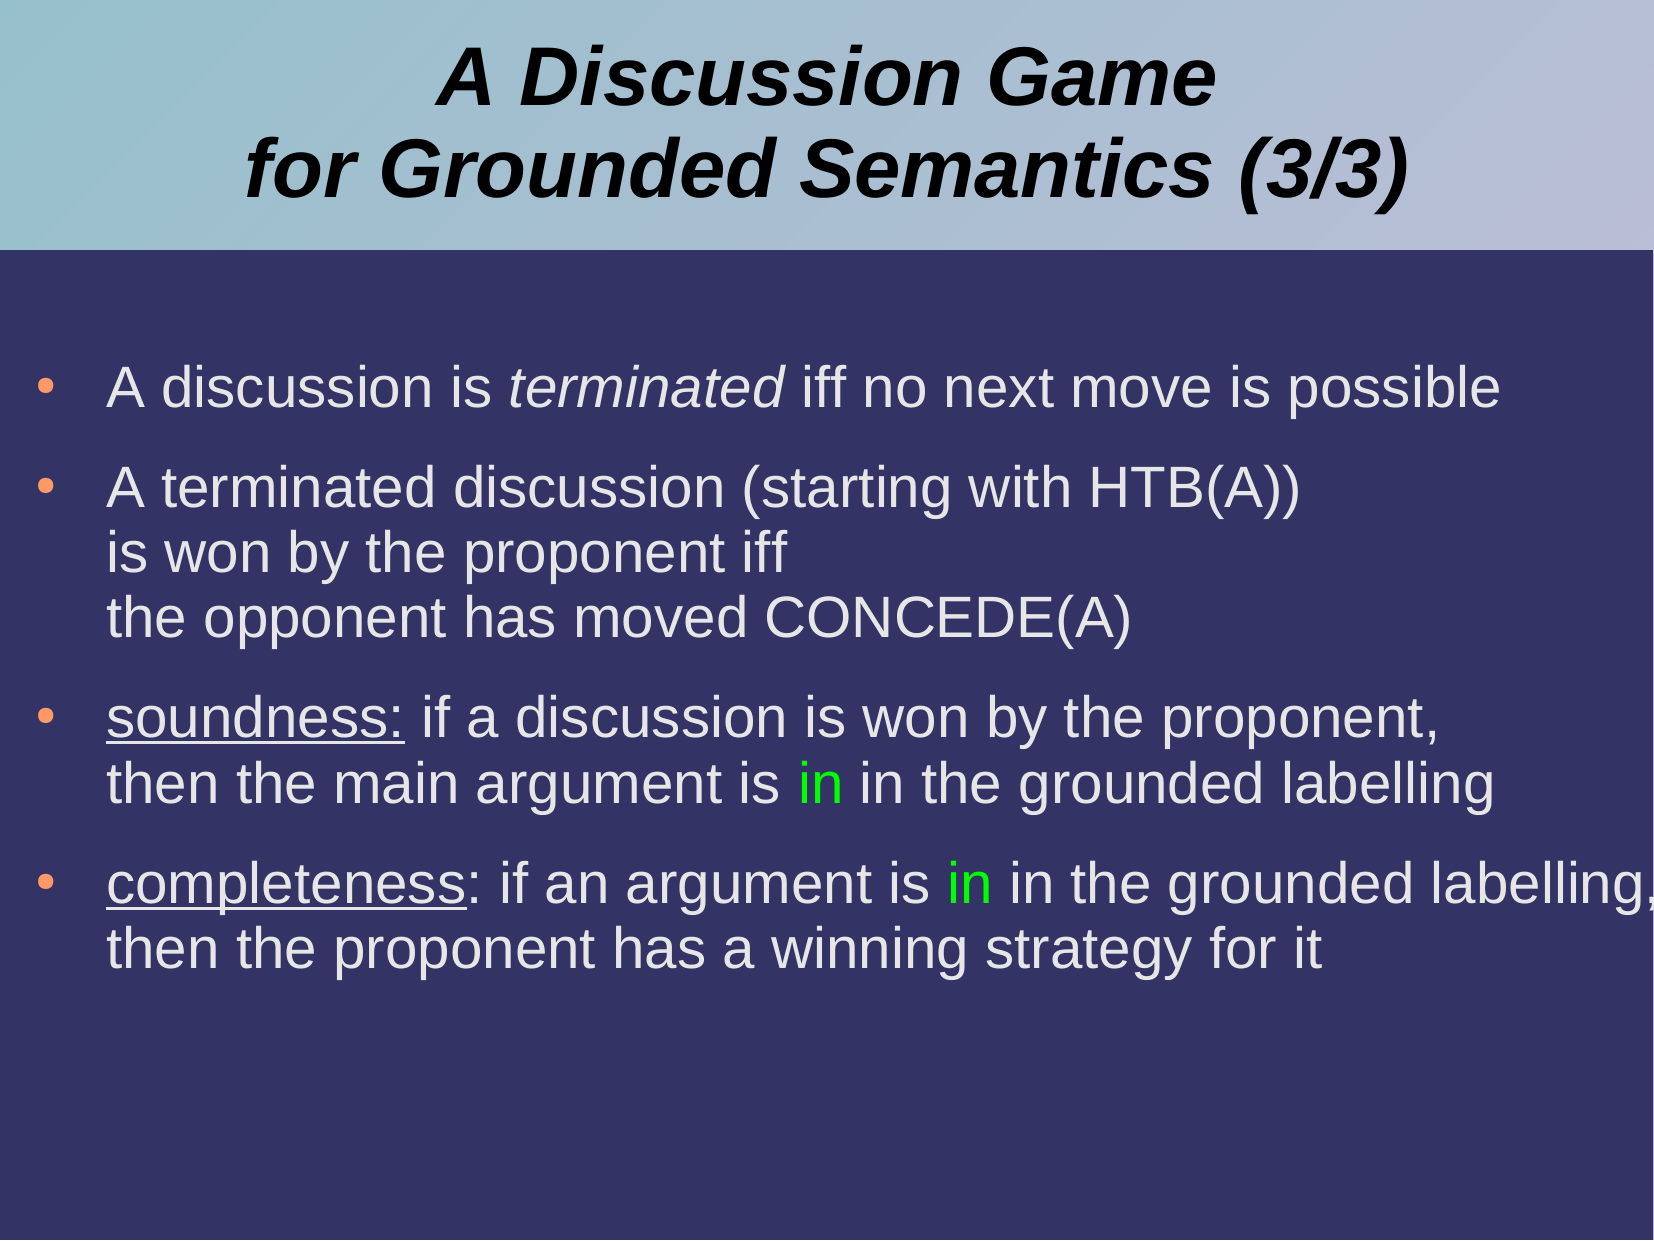

# A Discussion Game for Grounded Semantics (3/3)
A discussion is terminated iff no next move is possible
A terminated discussion (starting with HTB(A))
is won by the proponent iff
the opponent has moved CONCEDE(A)
soundness: if a discussion is won by the proponent,
then the main argument is in in the grounded labelling
completeness: if an argument is in in the grounded labelling,
then the proponent has a winning strategy for it